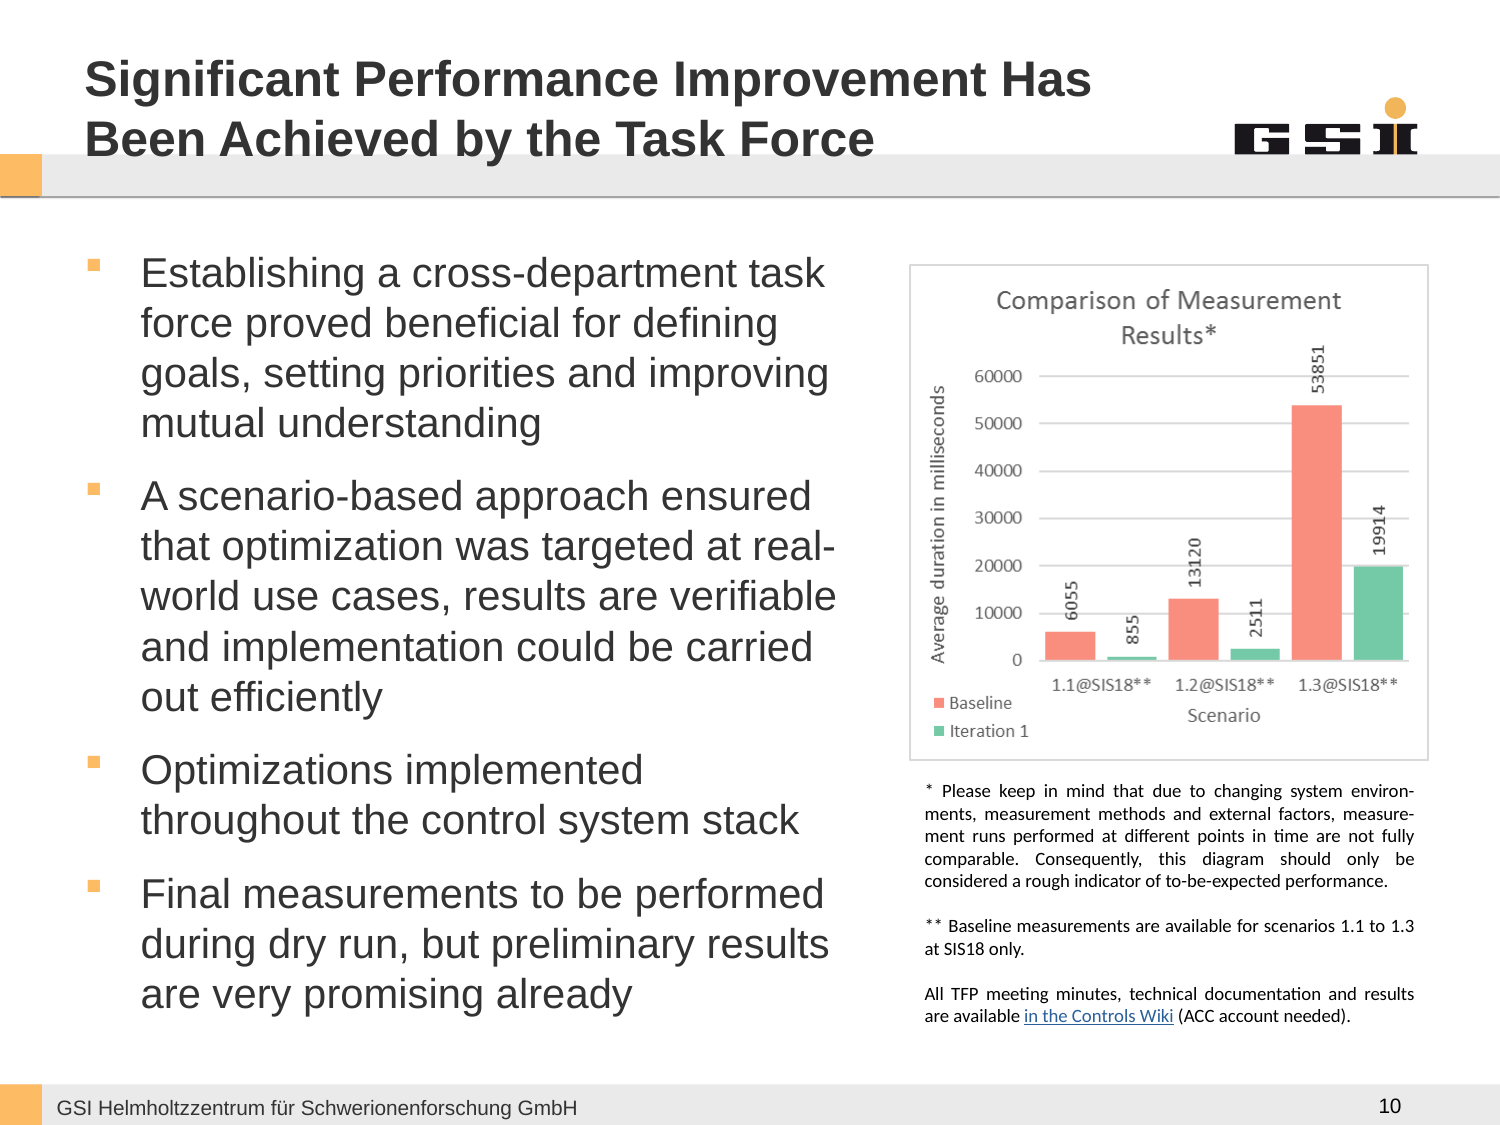

# Significant Performance Improvement Has Been Achieved by the Task Force
Establishing a cross-department task force proved beneficial for defining goals, setting priorities and improving mutual understanding
A scenario-based approach ensured that optimization was targeted at real-world use cases, results are verifiable and implementation could be carried out efficiently
Optimizations implemented throughout the control system stack
Final measurements to be performed during dry run, but preliminary results are very promising already
* Please keep in mind that due to changing system environ-ments, measurement methods and external factors, measure-ment runs performed at different points in time are not fully comparable. Consequently, this diagram should only be considered a rough indicator of to-be-expected performance.
** Baseline measurements are available for scenarios 1.1 to 1.3 at SIS18 only.
All TFP meeting minutes, technical documentation and results are available in the Controls Wiki (ACC account needed).